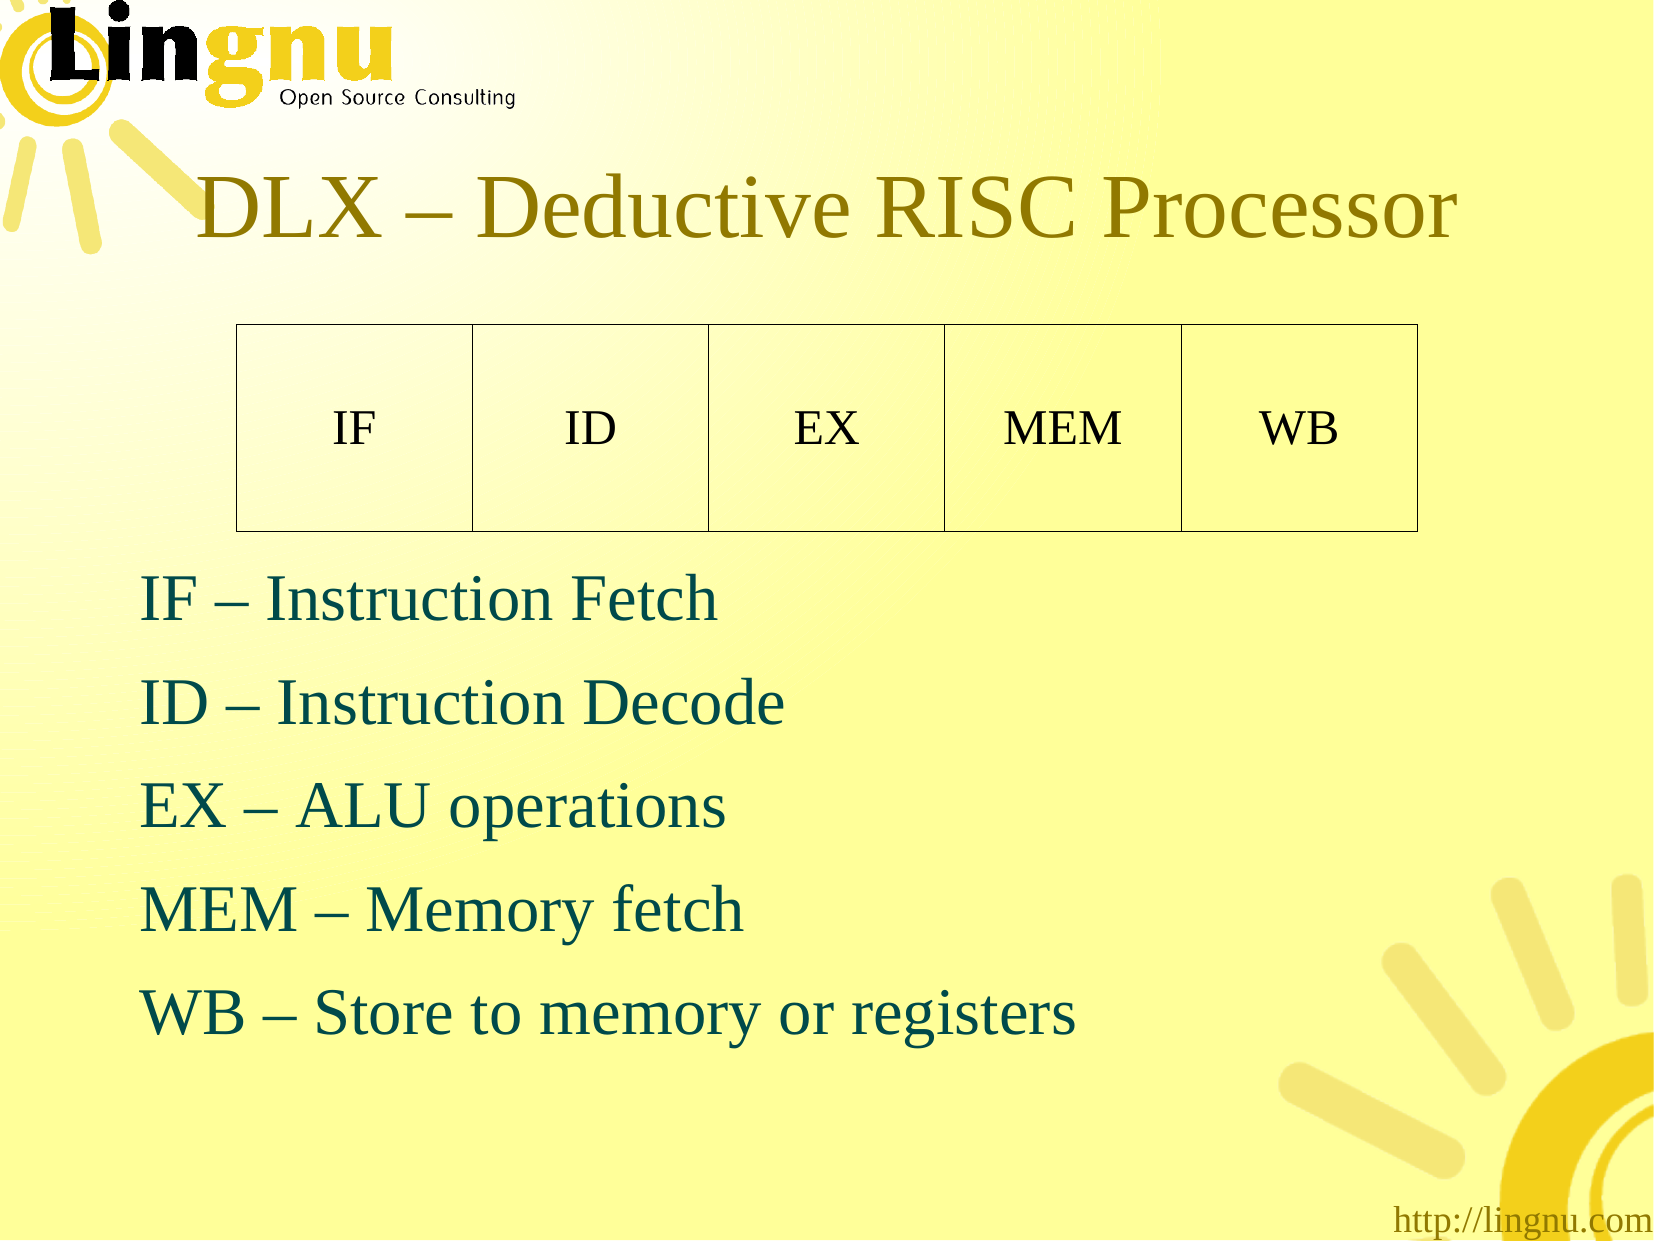

# DLX – Deductive RISC Processor
IF
ID
EX
MEM
WB
IF – Instruction Fetch
ID – Instruction Decode
EX – ALU operations
MEM – Memory fetch
WB – Store to memory or registers